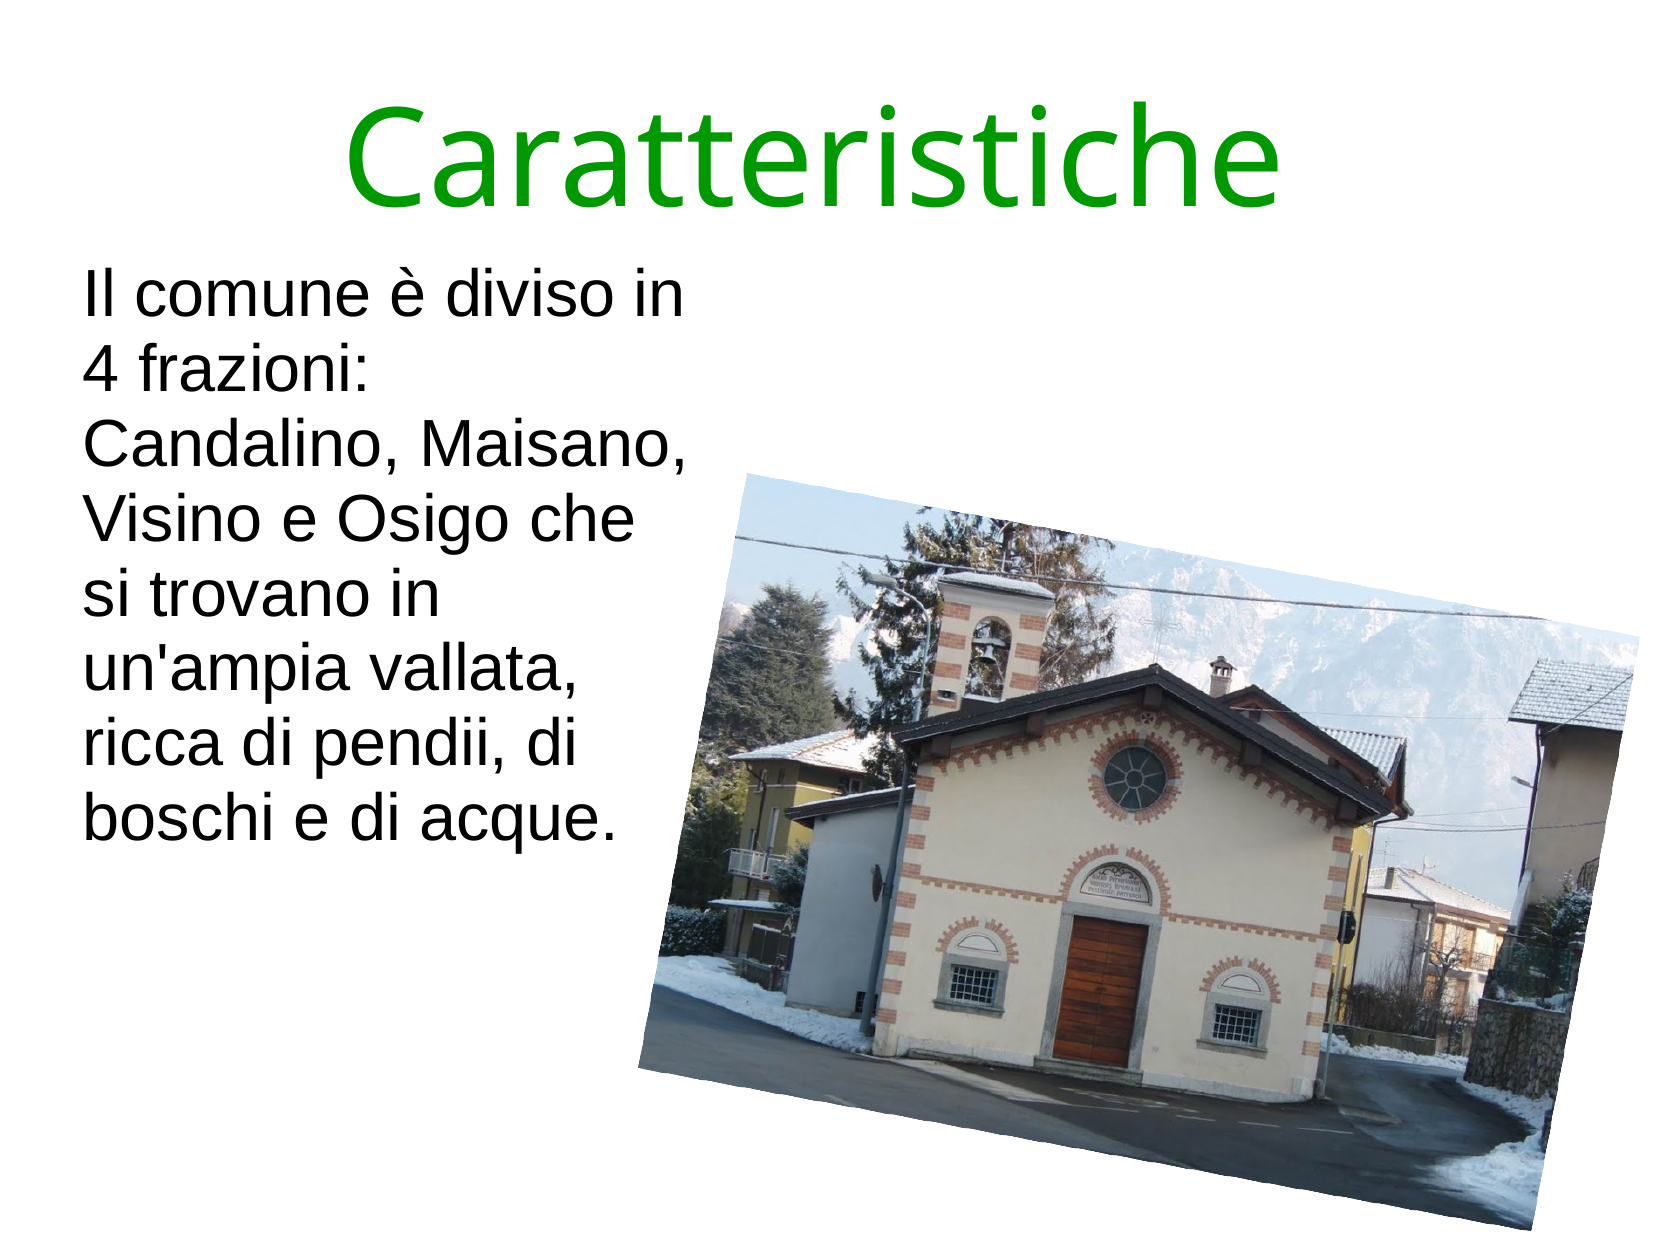

# Caratteristiche
Il comune è diviso in 4 frazioni: Candalino, Maisano, Visino e Osigo che si trovano in un'ampia vallata, ricca di pendii, di boschi e di acque.